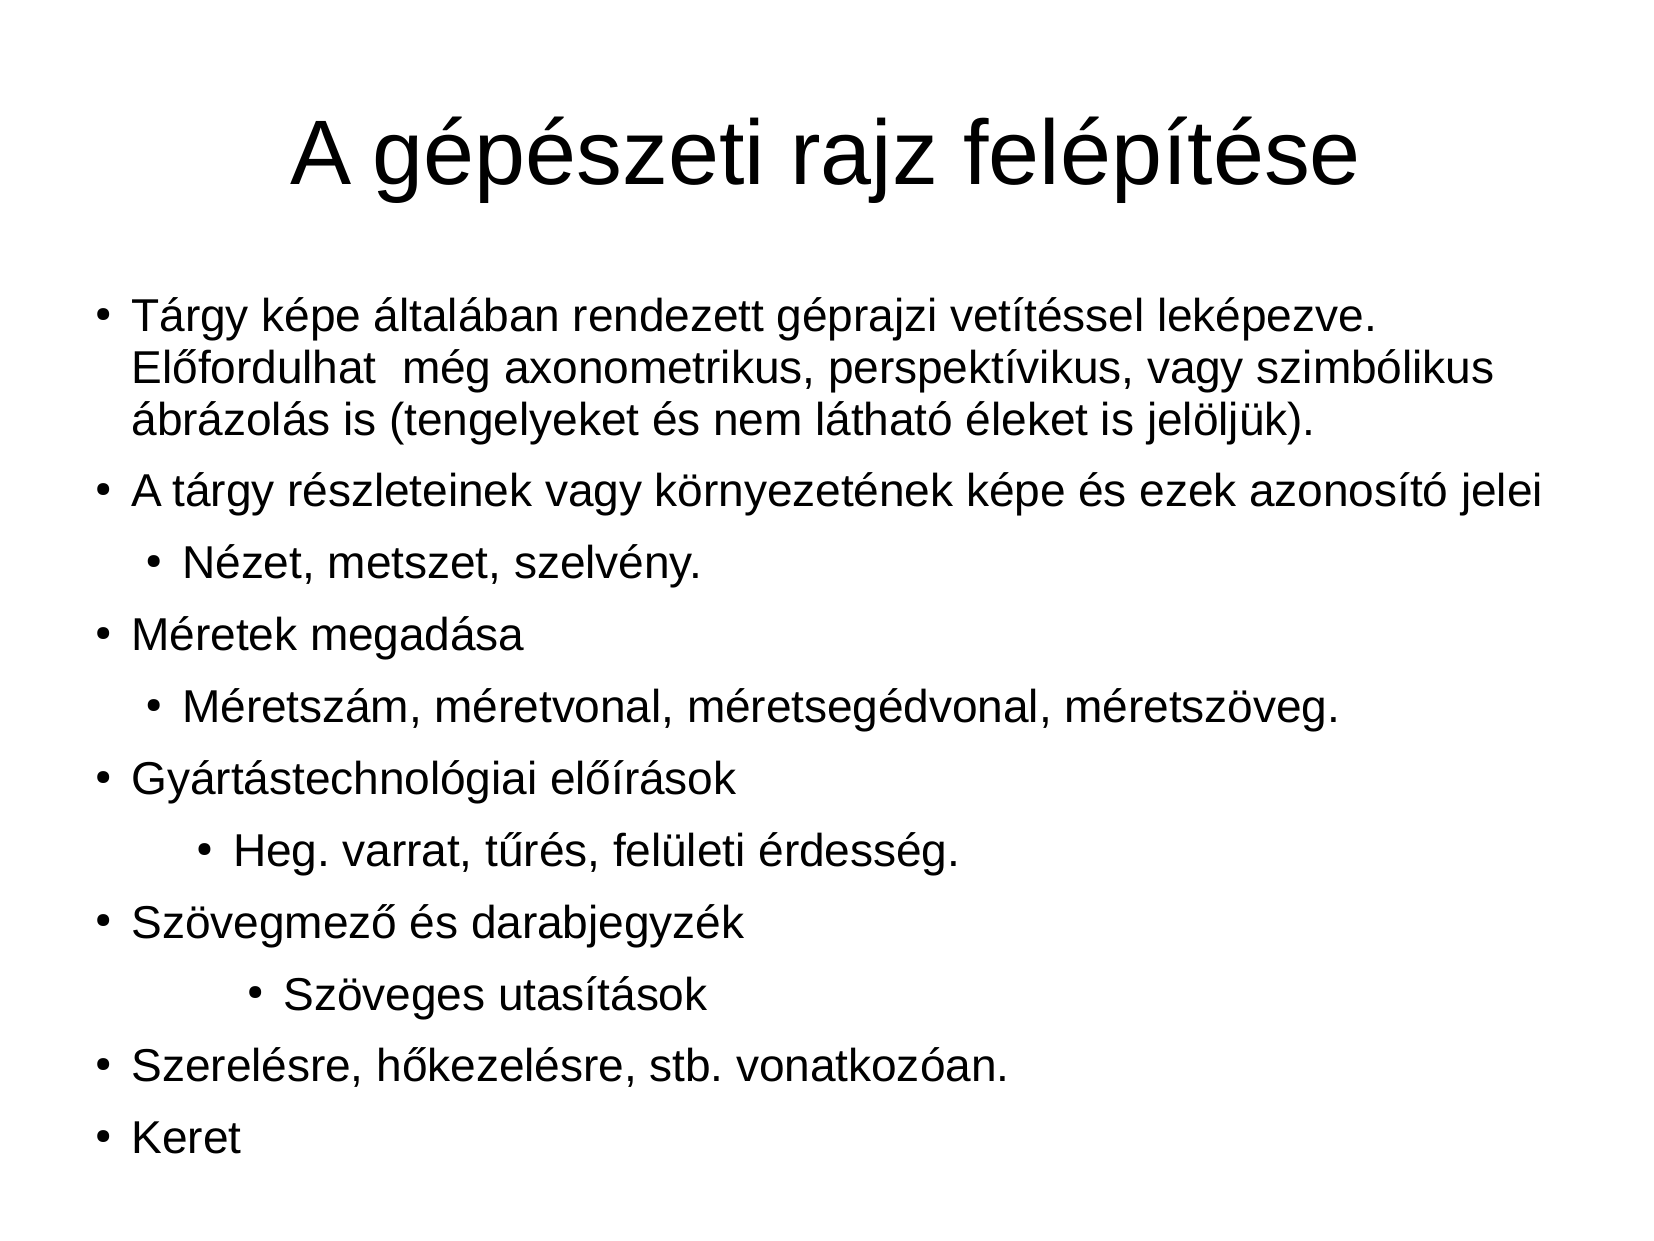

# A gépészeti rajz felépítése
Tárgy képe általában rendezett géprajzi vetítéssel leképezve. Előfordulhat még axonometrikus, perspektívikus, vagy szimbólikus ábrázolás is (tengelyeket és nem látható éleket is jelöljük).
A tárgy részleteinek vagy környezetének képe és ezek azonosító jelei
Nézet, metszet, szelvény.
Méretek megadása
Méretszám, méretvonal, méretsegédvonal, méretszöveg.
Gyártástechnológiai előírások
Heg. varrat, tűrés, felületi érdesség.
Szövegmező és darabjegyzék
Szöveges utasítások
Szerelésre, hőkezelésre, stb. vonatkozóan.
Keret